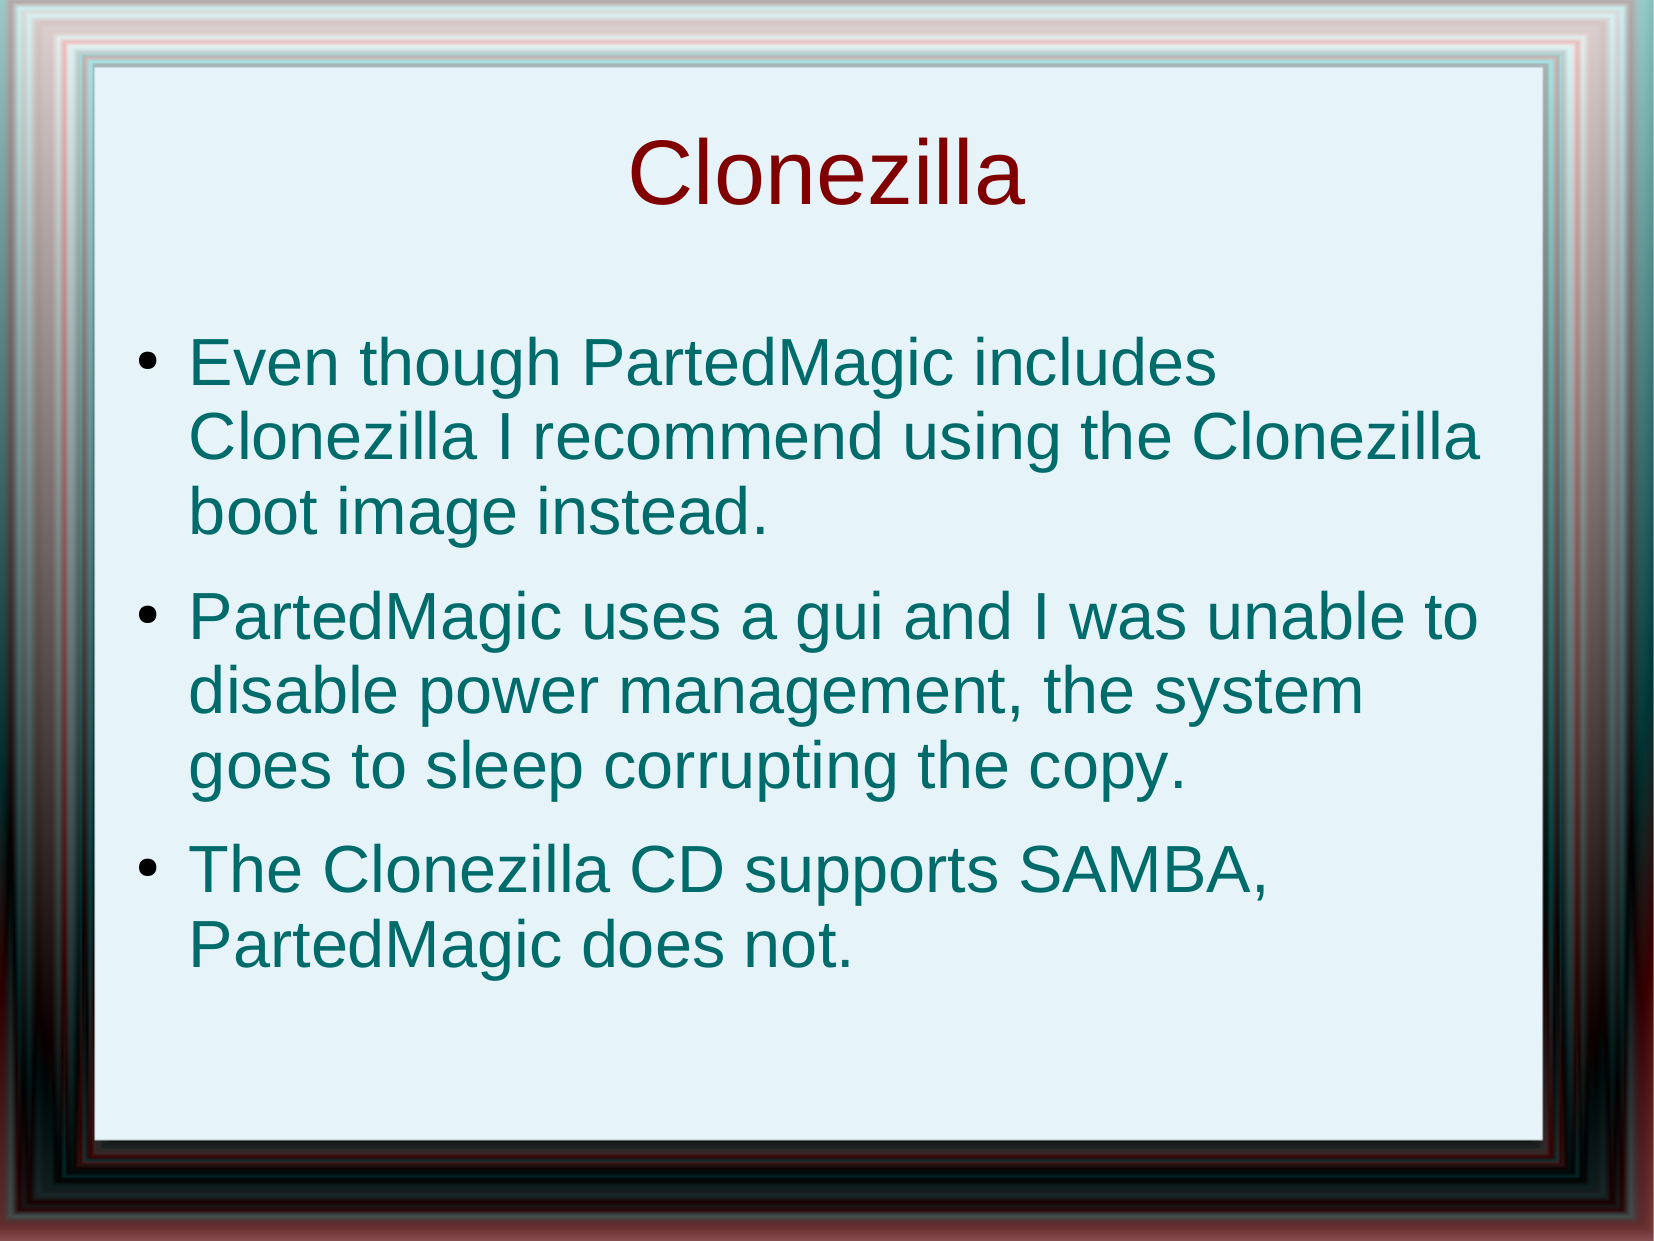

# Clonezilla
Even though PartedMagic includes Clonezilla I recommend using the Clonezilla boot image instead.
PartedMagic uses a gui and I was unable to disable power management, the system goes to sleep corrupting the copy.
The Clonezilla CD supports SAMBA, PartedMagic does not.